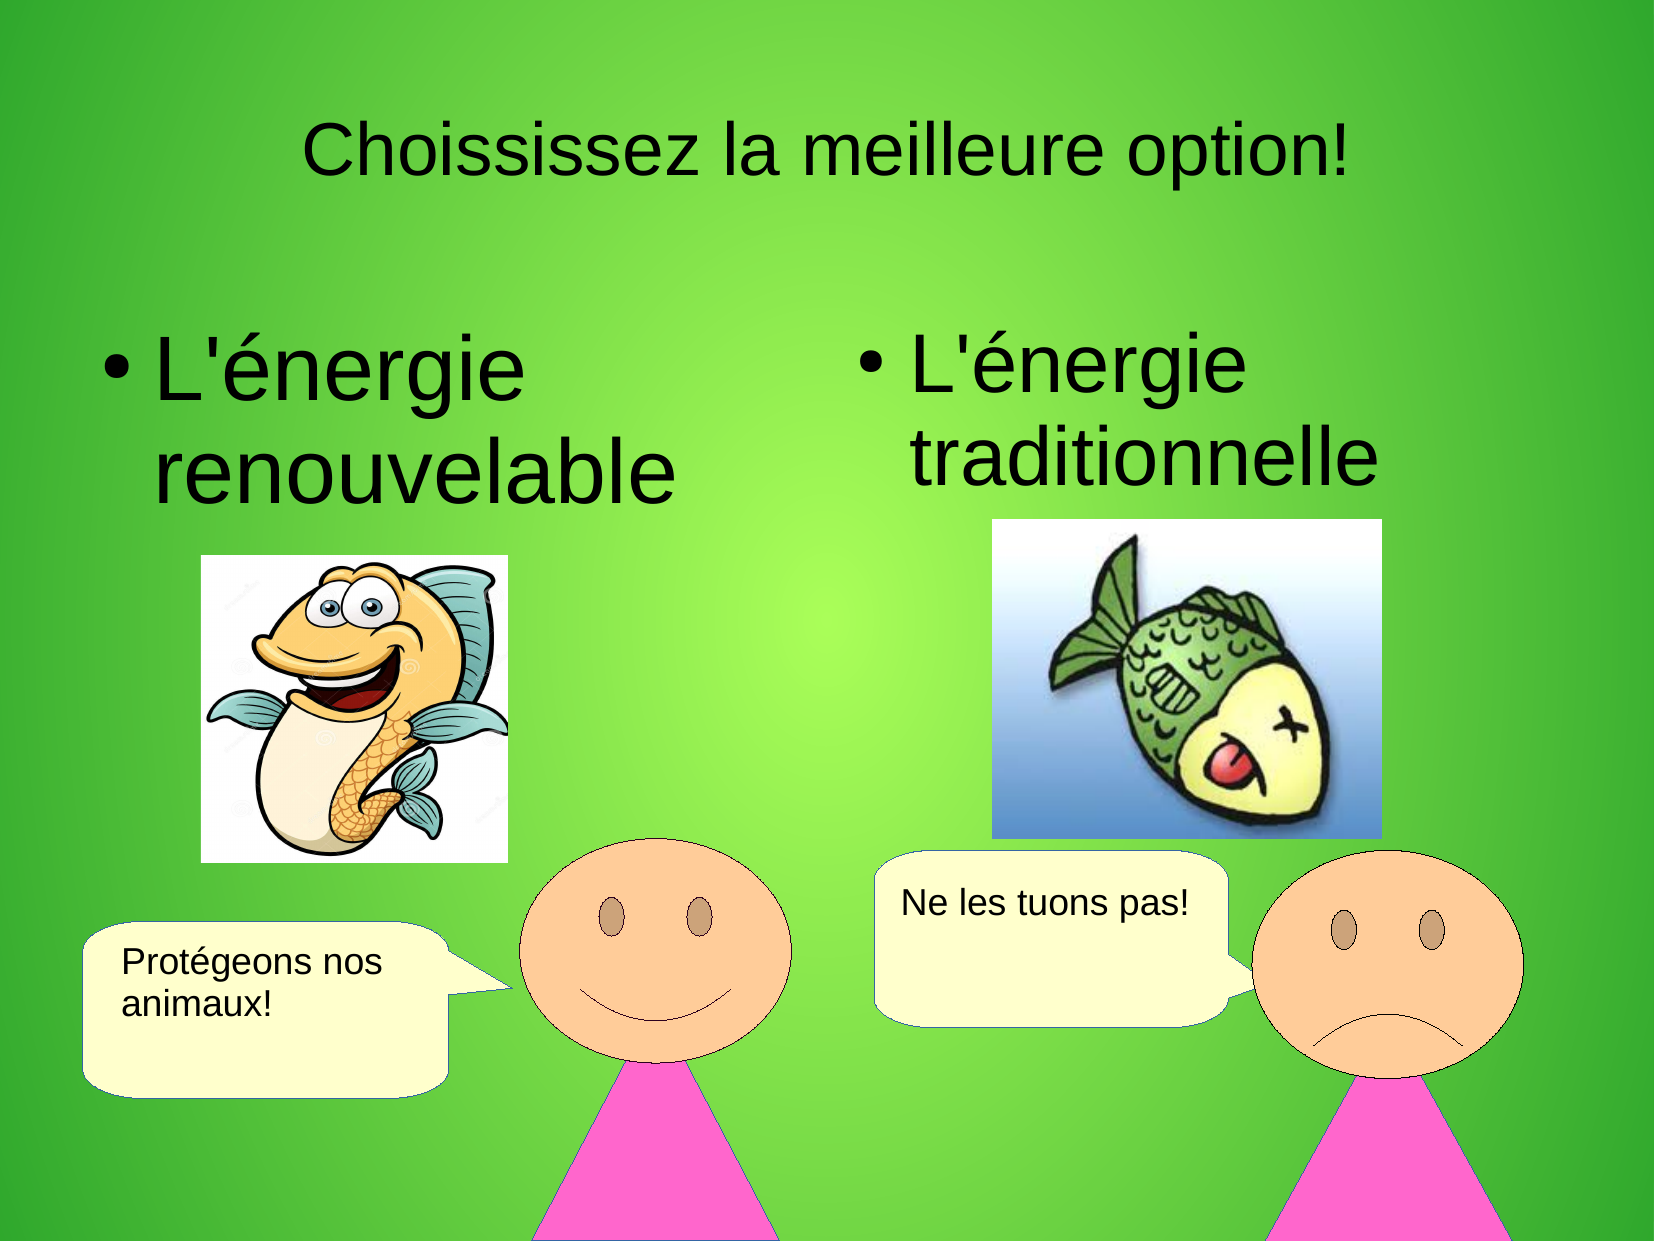

# Choississez la meilleure option!
L'énergie renouvelable
L'énergie traditionnelle
Ne les tuons pas!
Protégeons nos animaux!